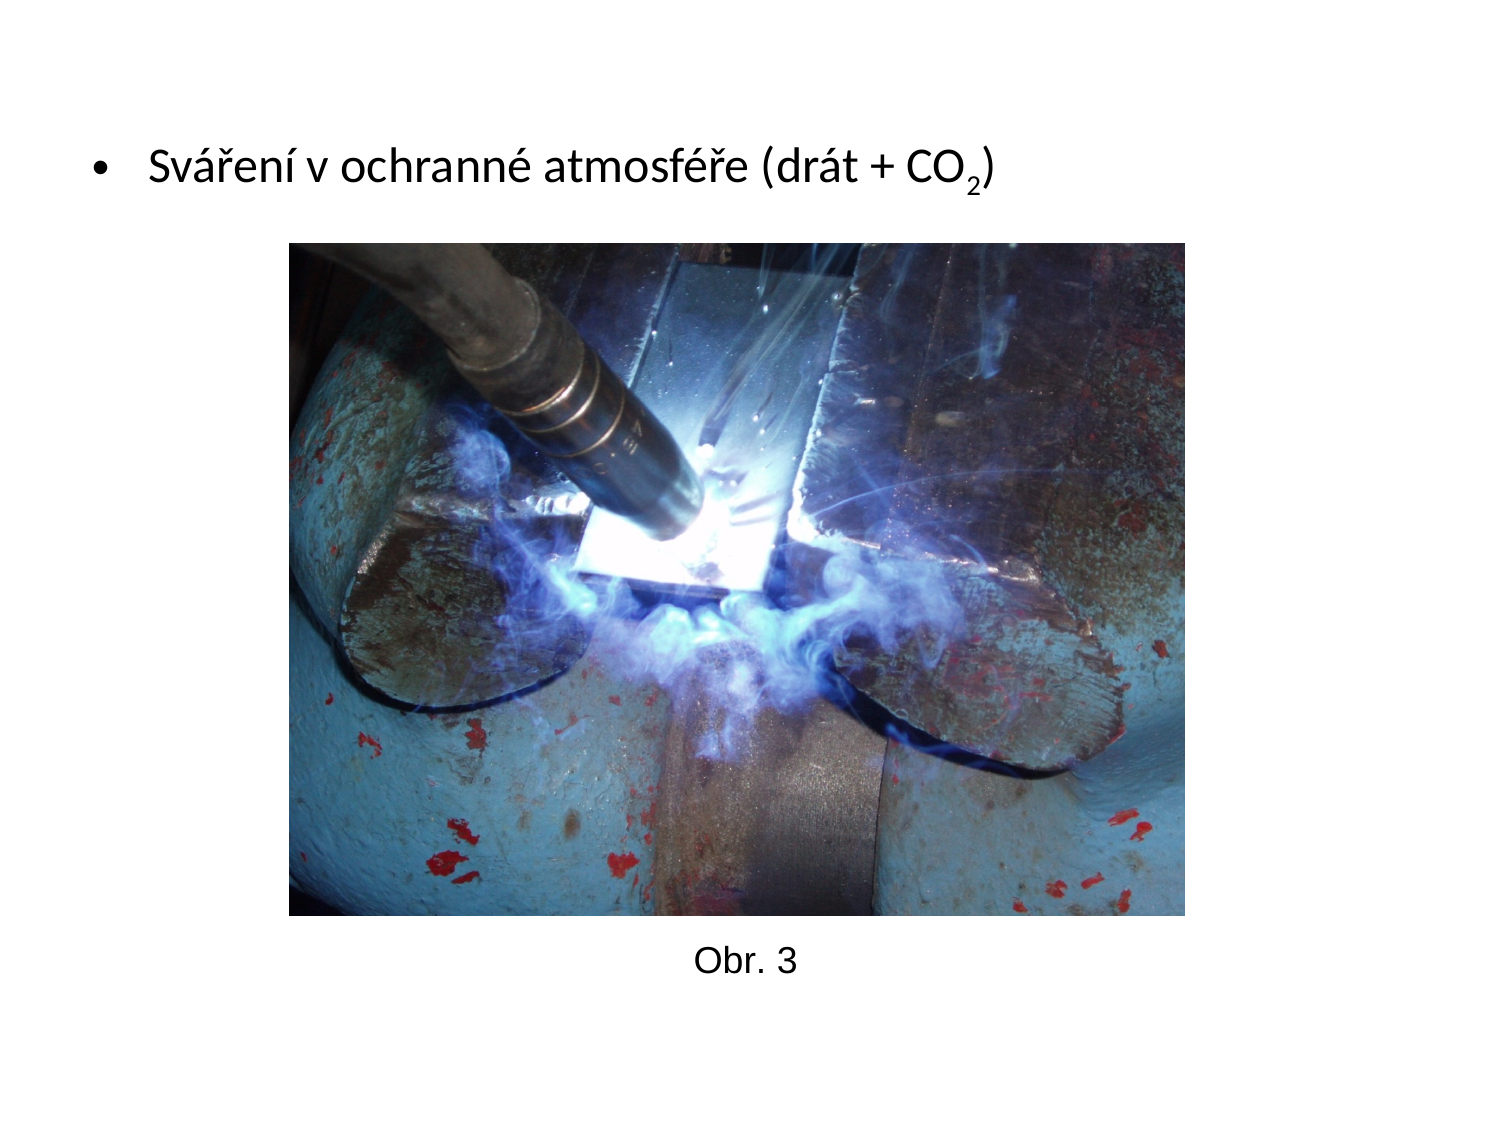

#
Sváření v ochranné atmosféře (drát + CO2)
Obr. 3